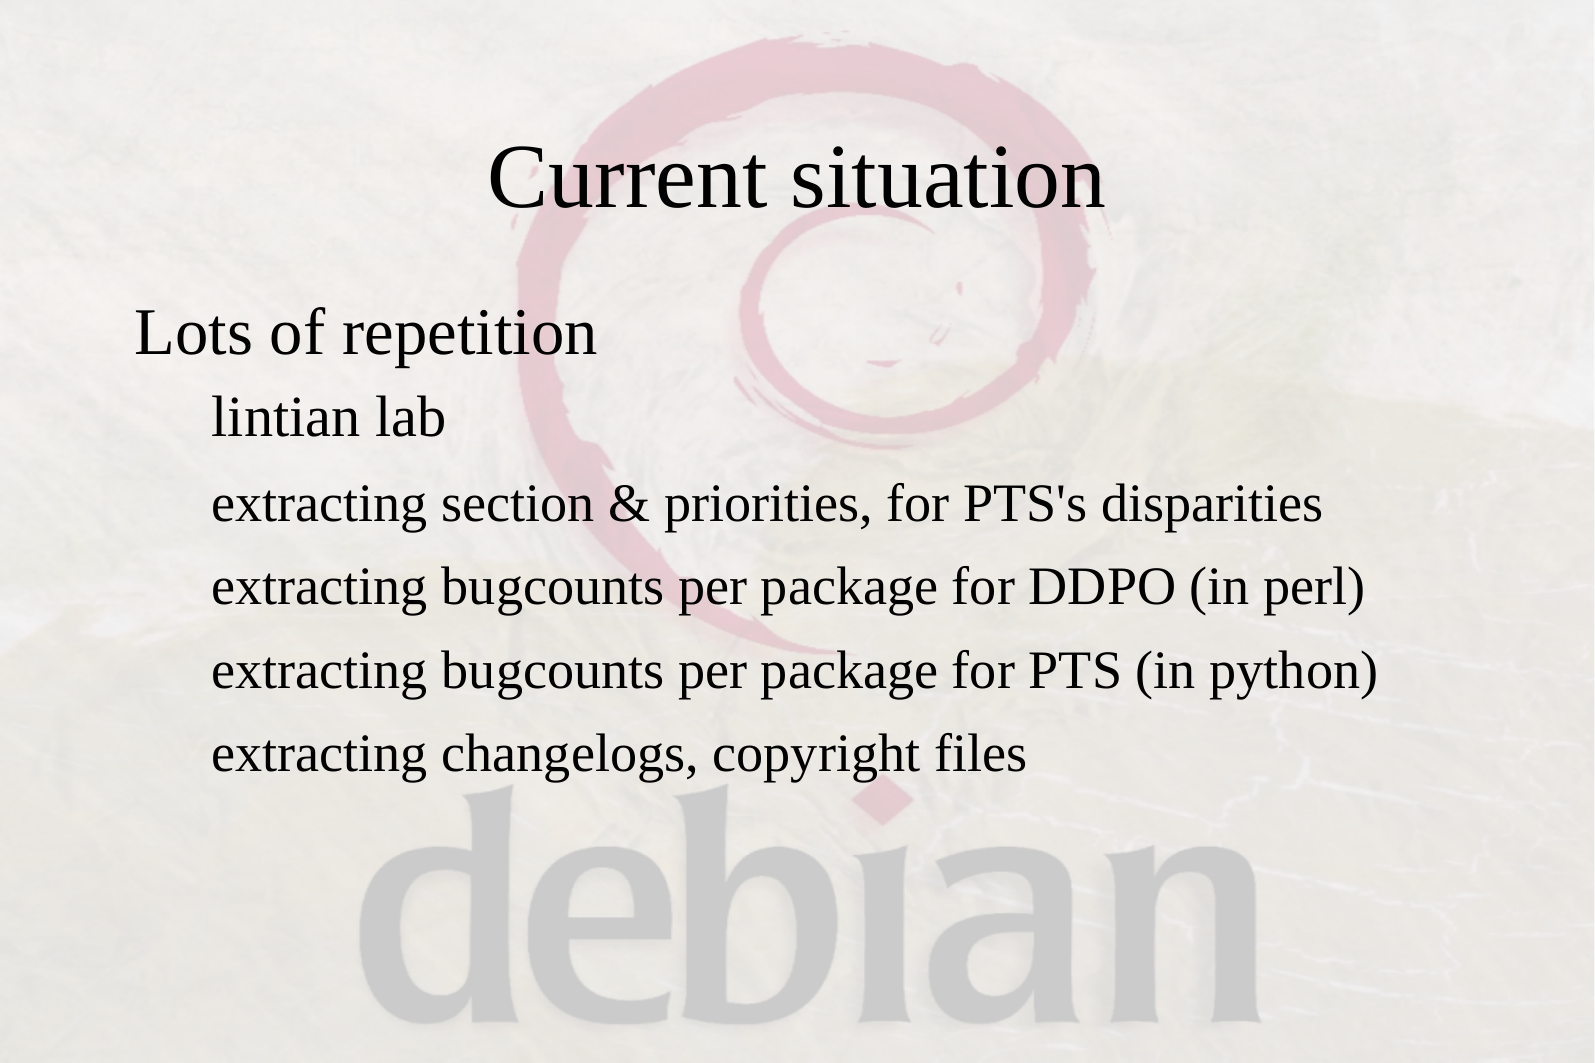

# Current situation
Lots of repetition
lintian lab
extracting section & priorities, for PTS's disparities
extracting bugcounts per package for DDPO (in perl)
extracting bugcounts per package for PTS (in python)
extracting changelogs, copyright files